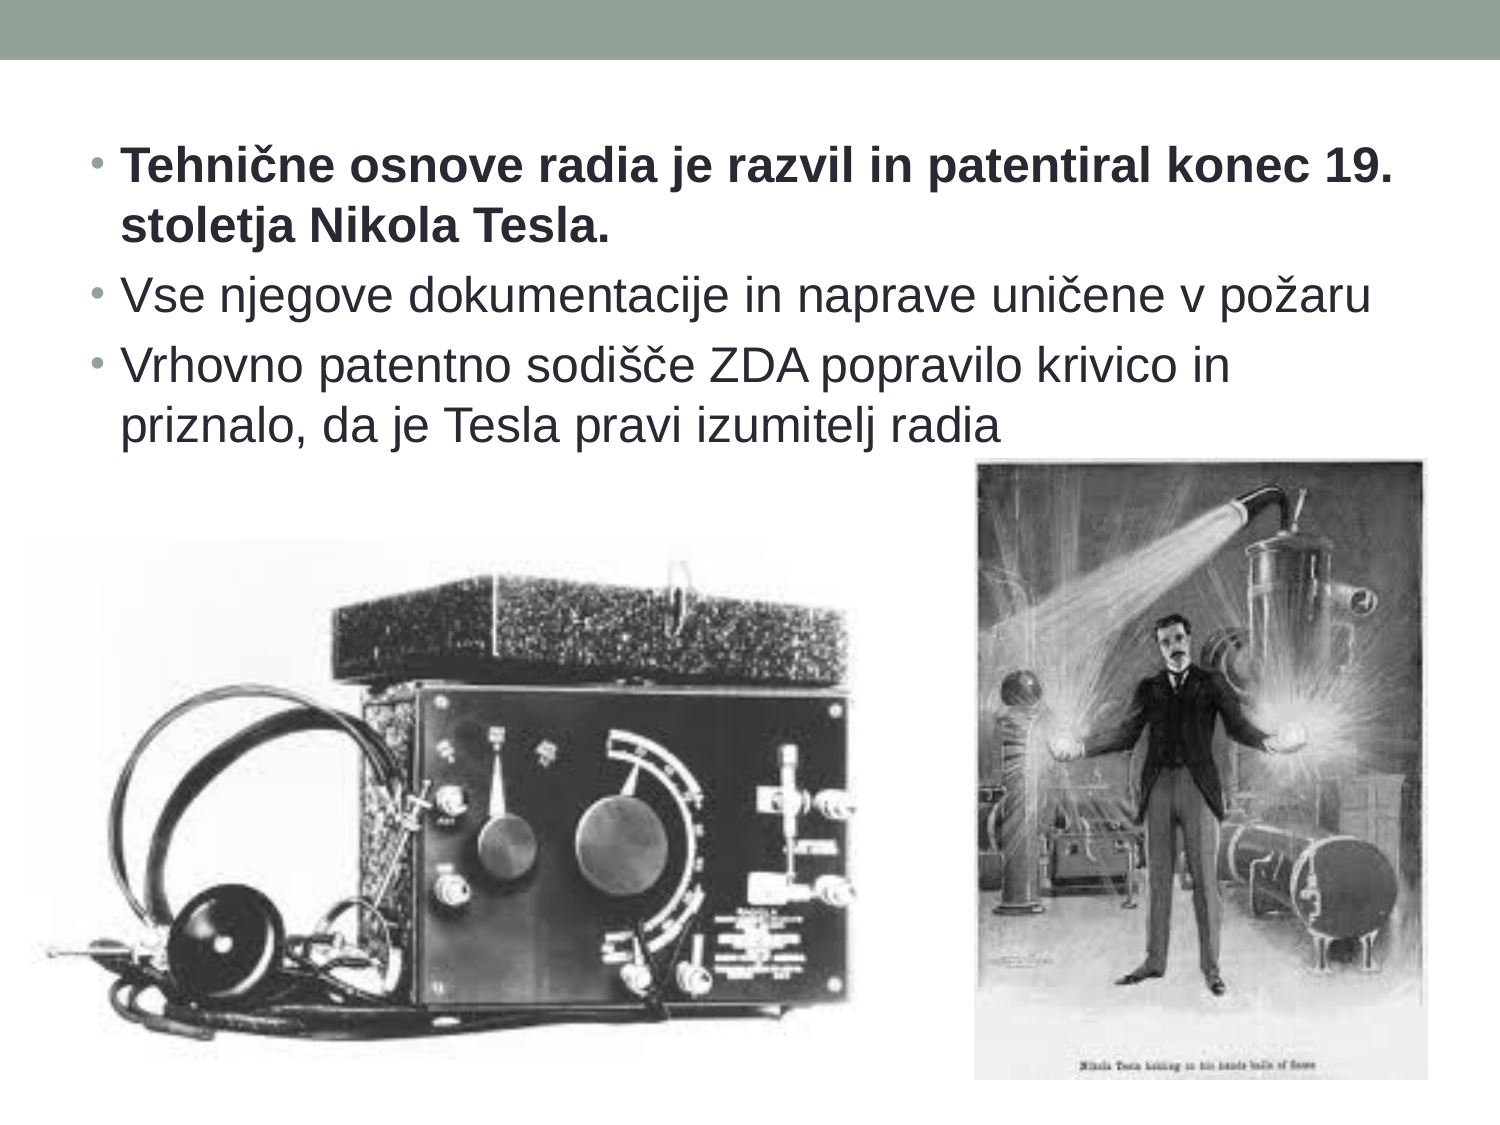

# Tehnične osnove radia je razvil in patentiral konec 19. stoletja Nikola Tesla.
Vse njegove dokumentacije in naprave uničene v požaru
Vrhovno patentno sodišče ZDA popravilo krivico in priznalo, da je Tesla pravi izumitelj radia